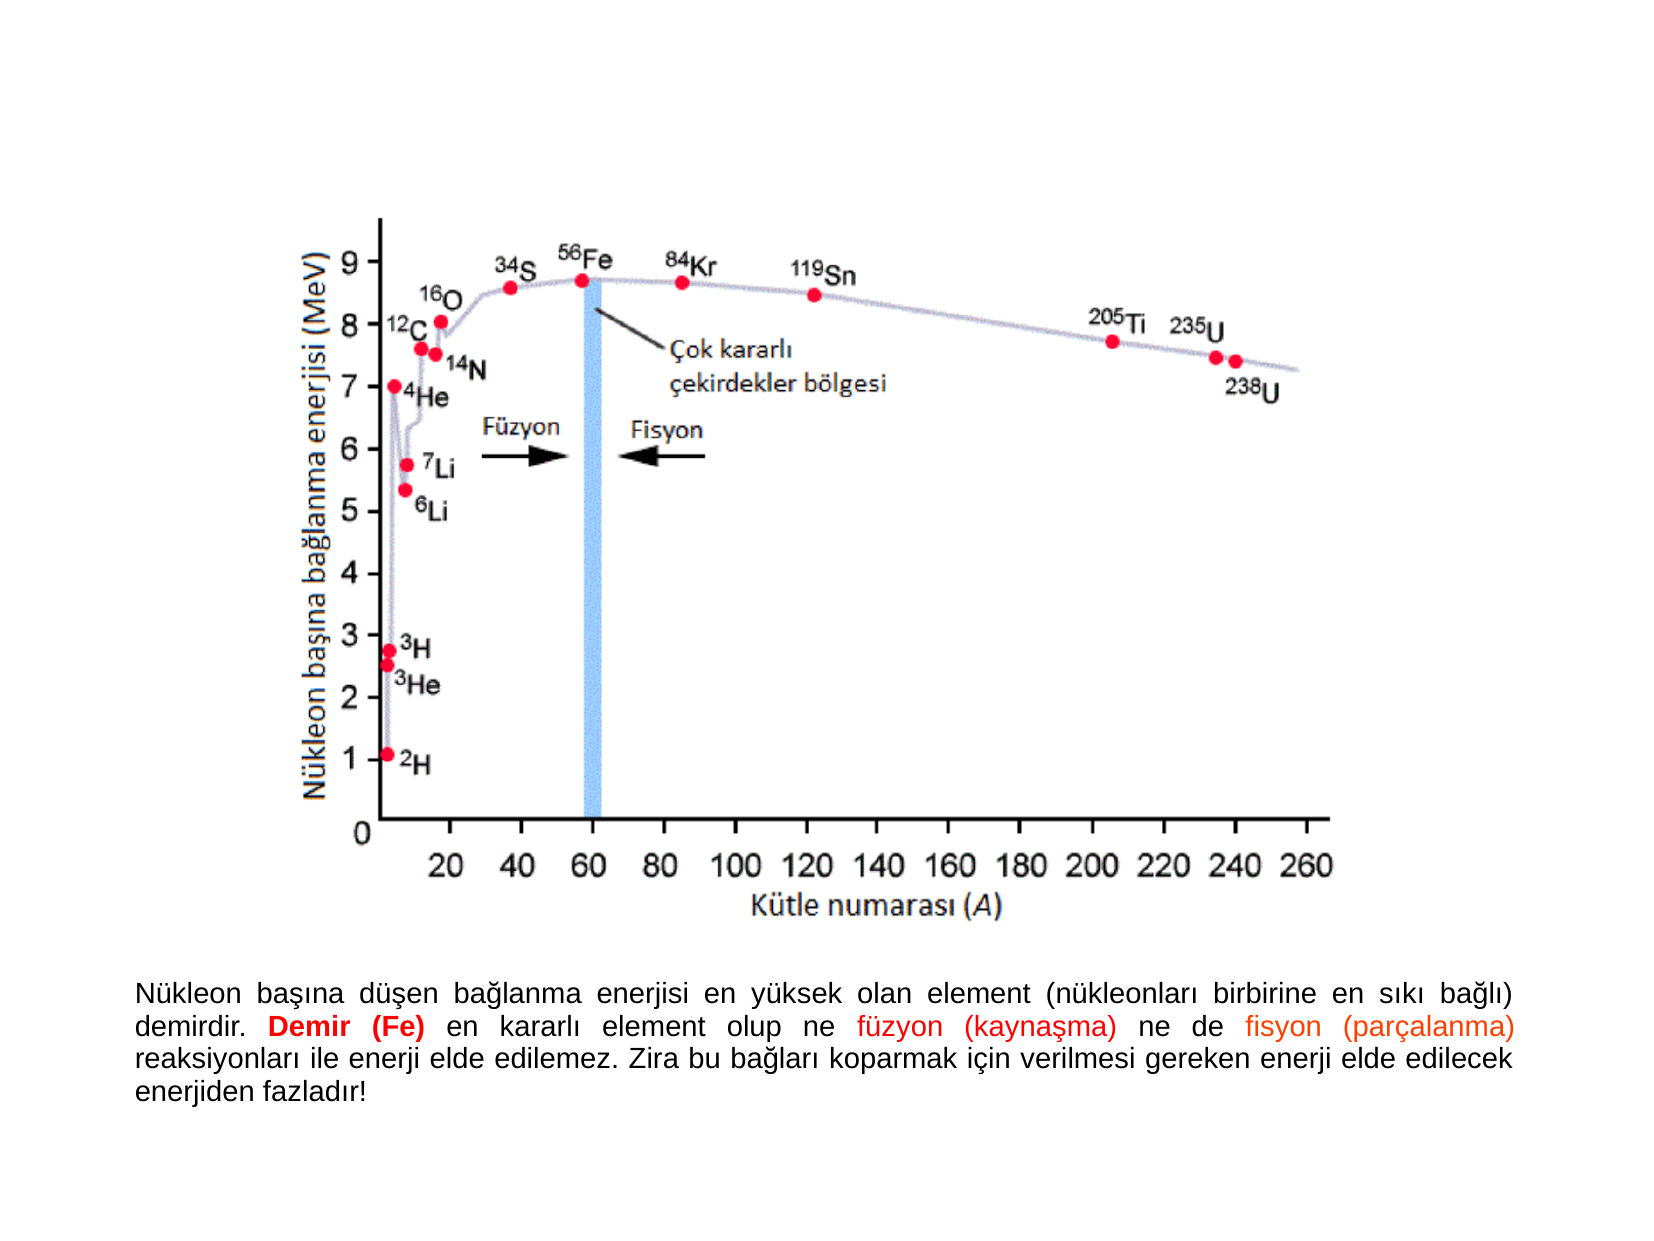

Nükleon başına düşen bağlanma enerjisi en yüksek olan element (nükleonları birbirine en sıkı bağlı) demirdir. Demir (Fe) en kararlı element olup ne füzyon (kaynaşma) ne de fisyon (parçalanma) reaksiyonları ile enerji elde edilemez. Zira bu bağları koparmak için verilmesi gereken enerji elde edilecek enerjiden fazladır!